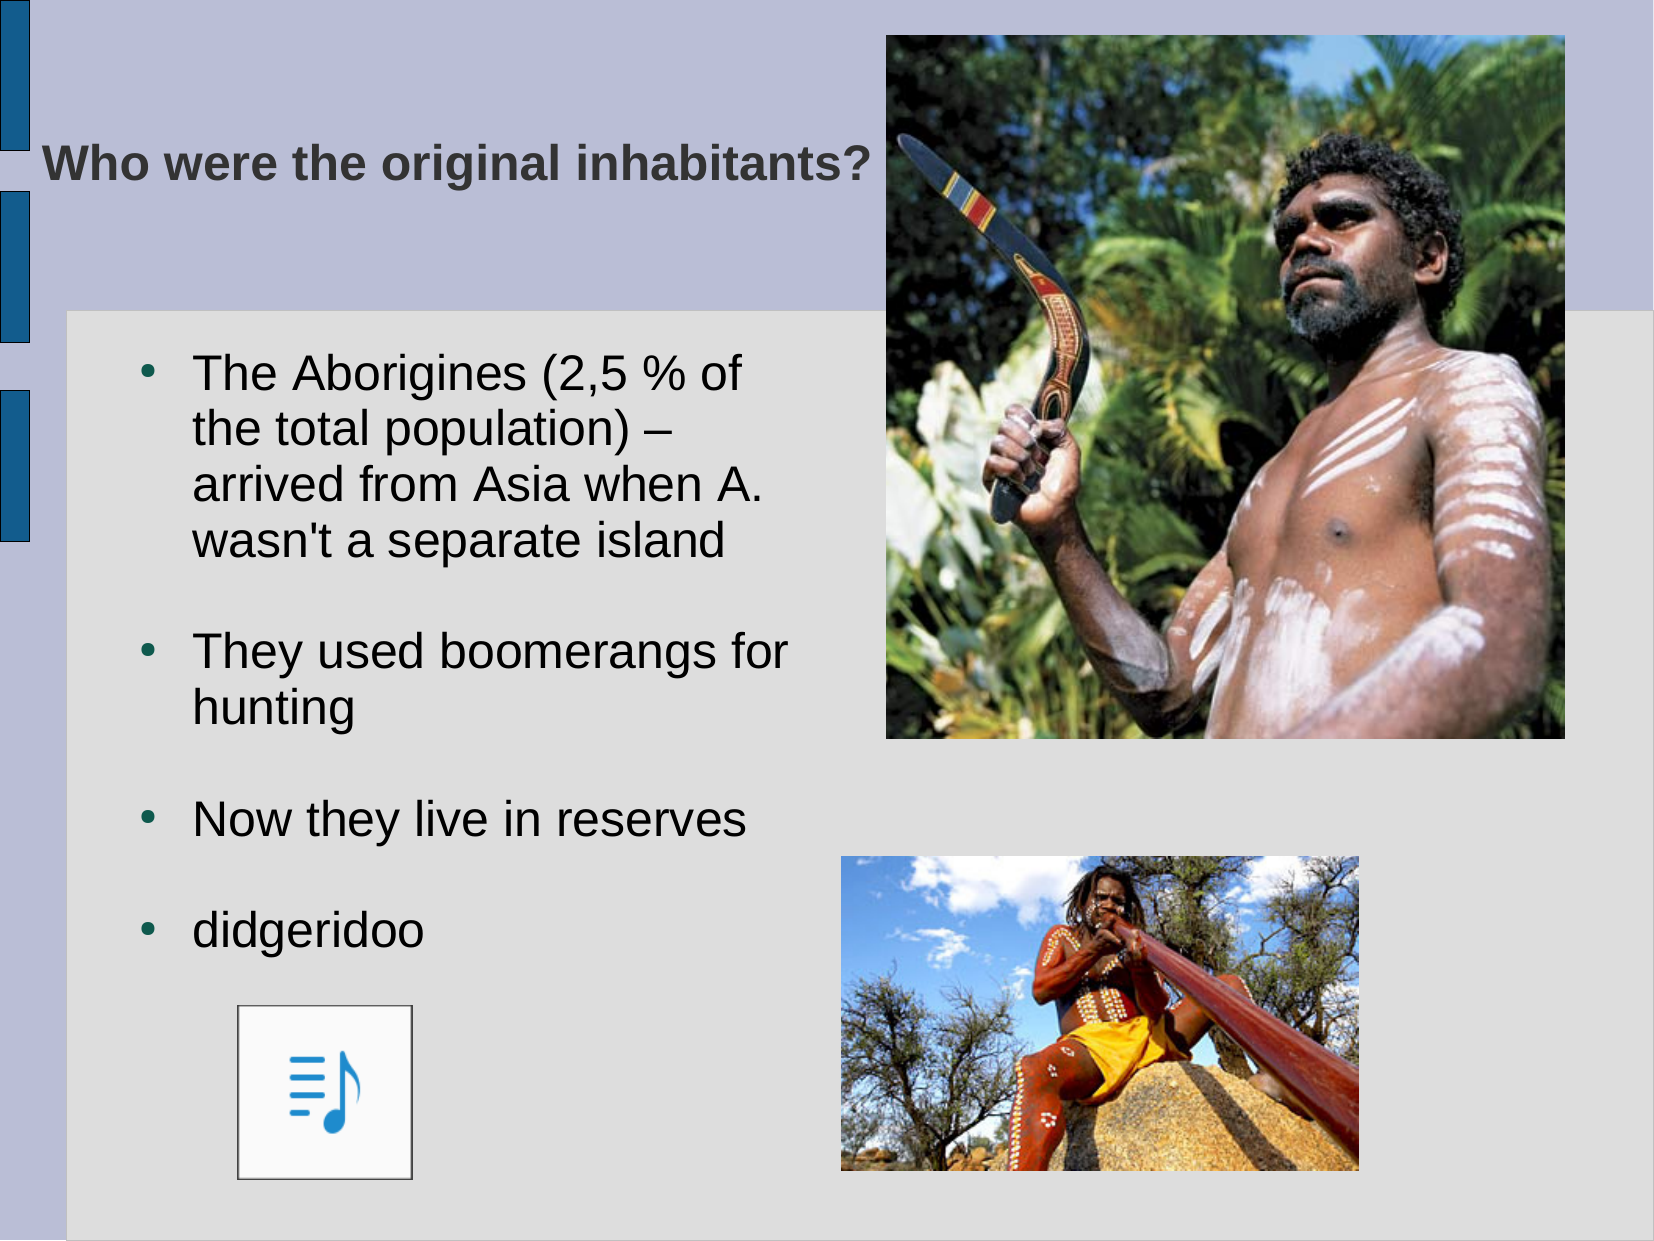

# Who were the original inhabitants?
The Aborigines (2,5 % of the total population) – arrived from Asia when A. wasn't a separate island
They used boomerangs for hunting
Now they live in reserves
didgeridoo